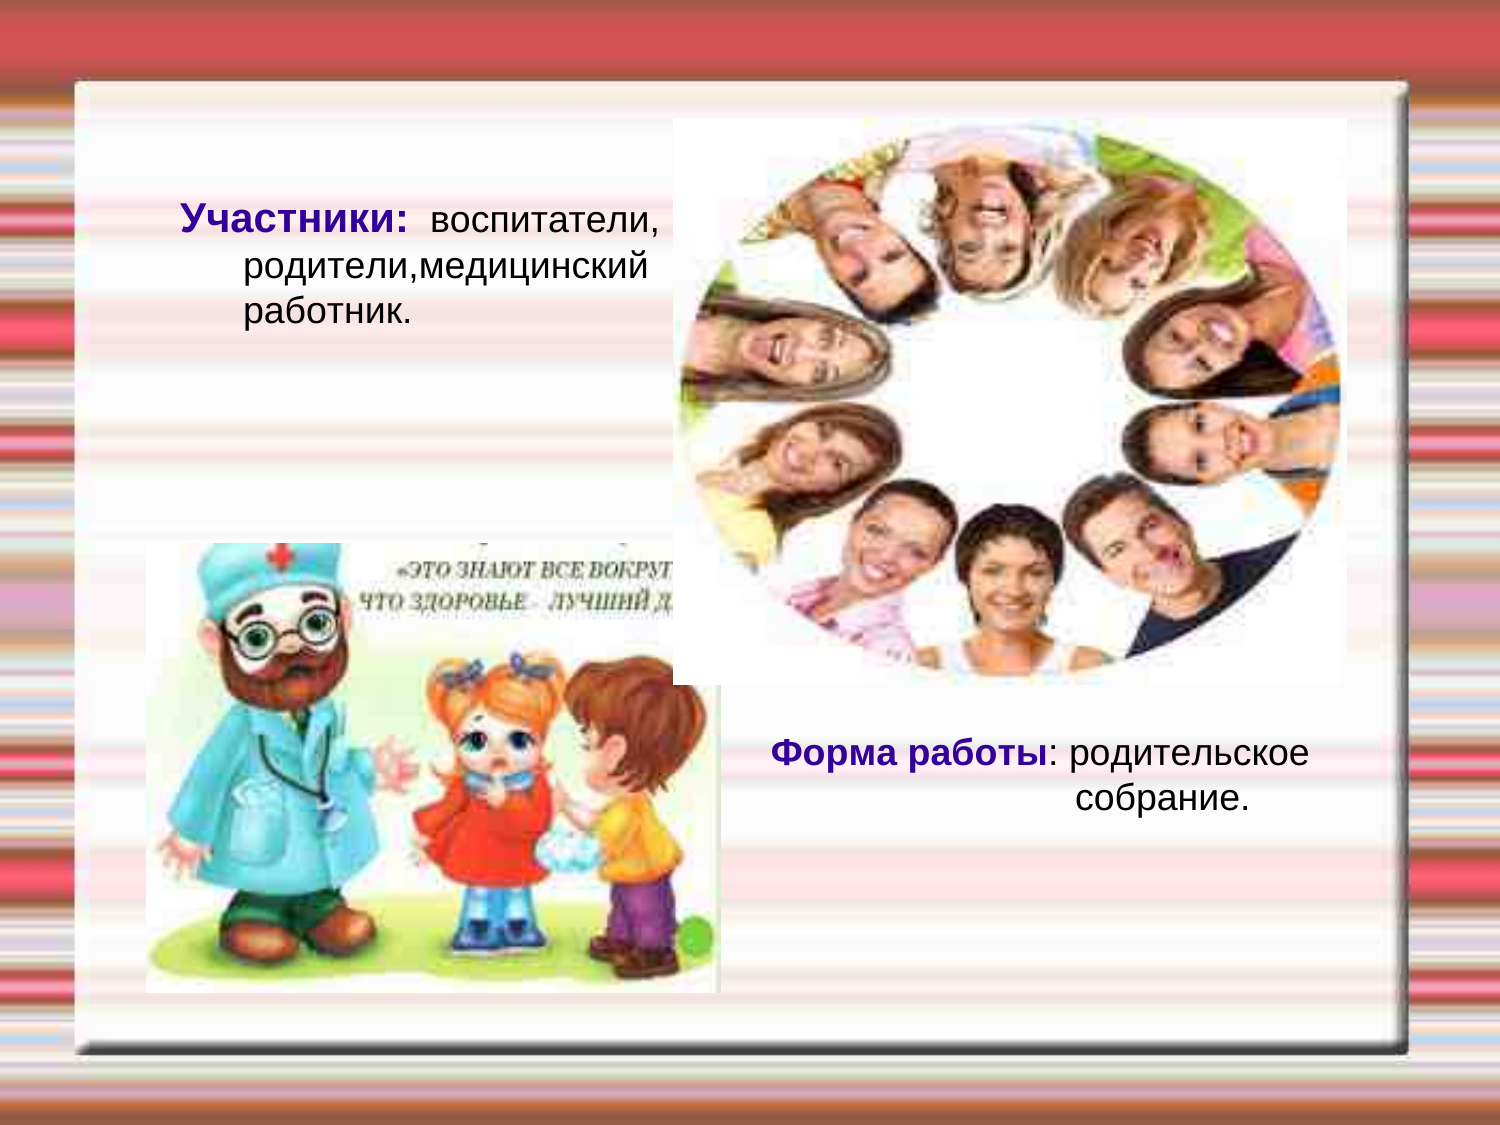

Участники: воспитатели,
 родители,медицинский
 работник.
Форма работы: родительское
 собрание.